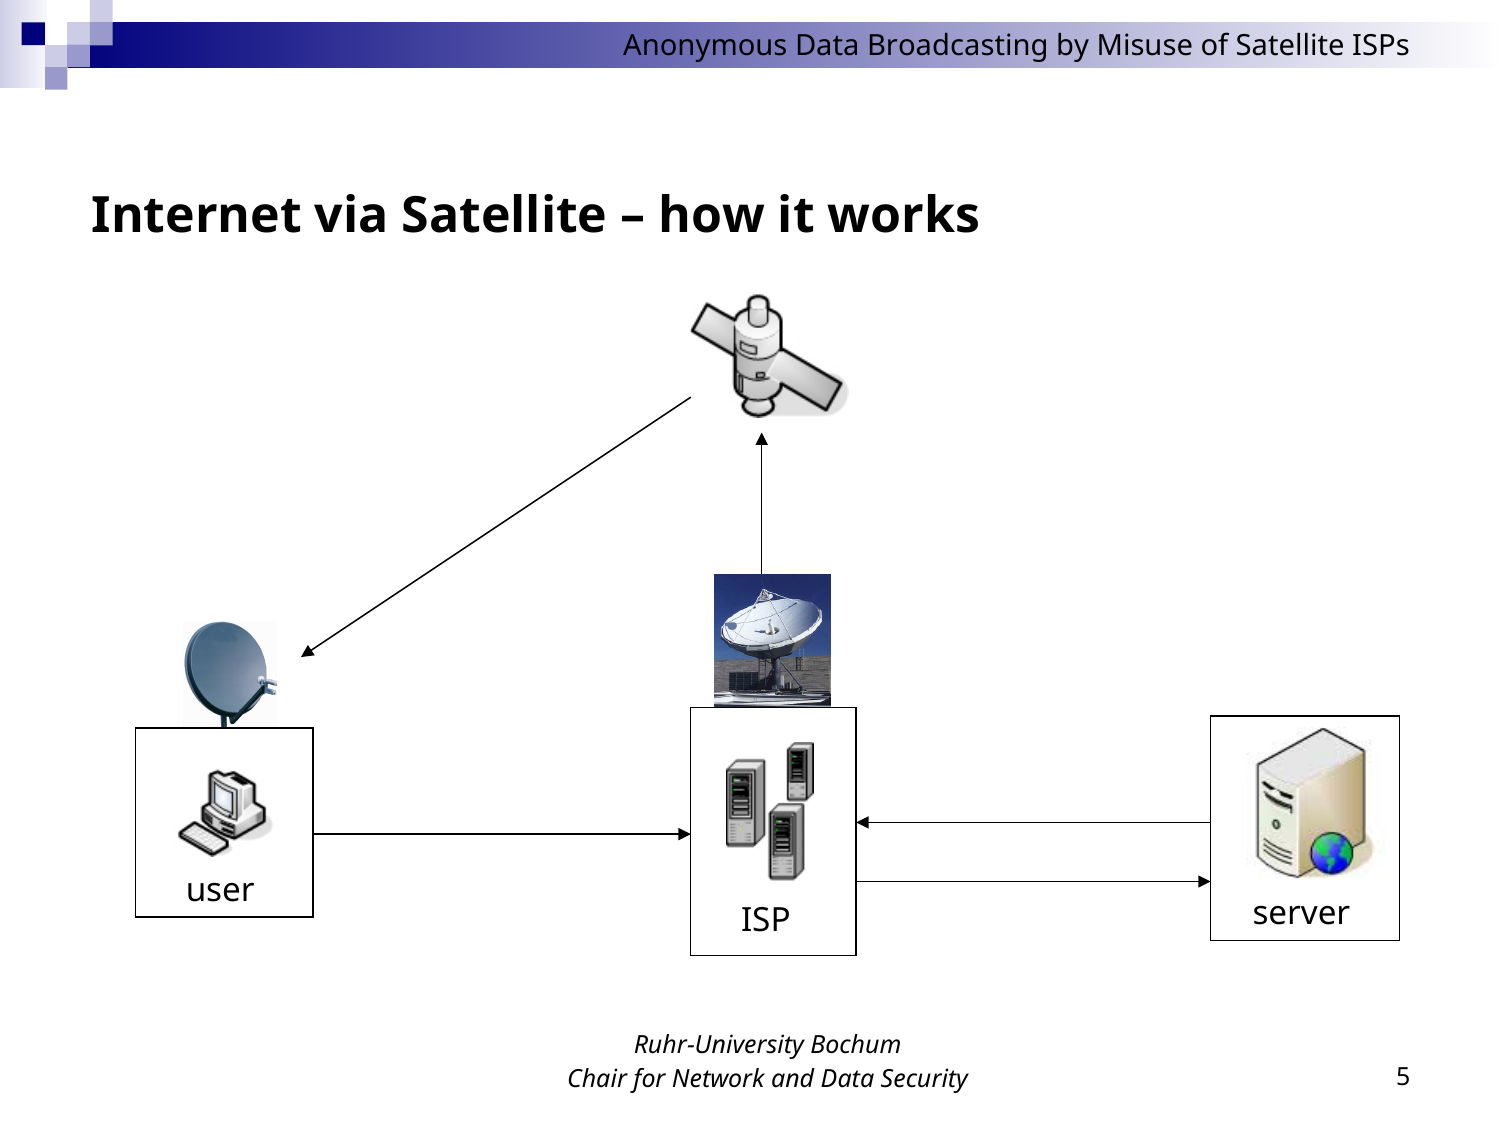

# Anonymous Data Broadcasting by Misuse of Satellite ISPs
Internet via Satellite – how it works
user
server
ISP
Ruhr-University Bochum
Chair for Network and Data Security
5